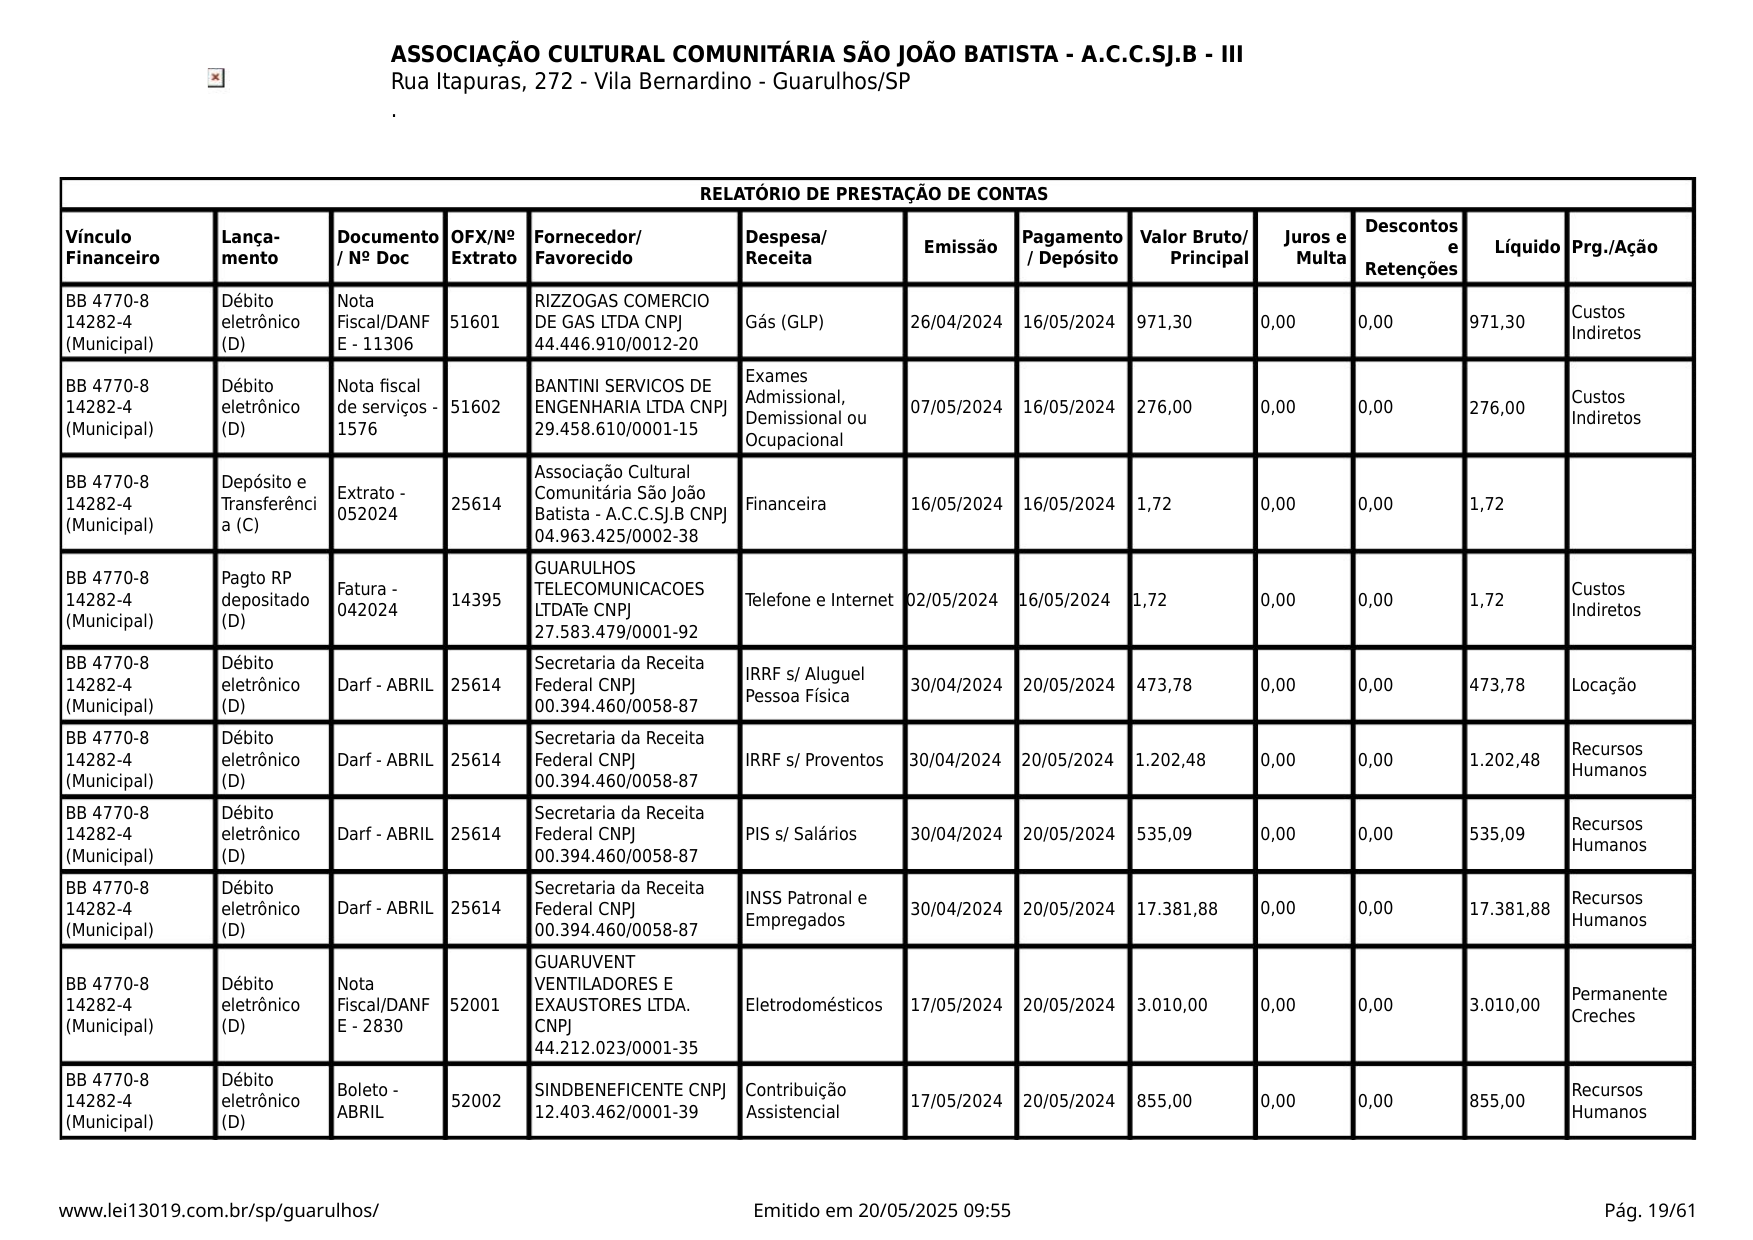

ASSOCIAÇÃO CULTURAL COMUNITÁRIA SÃO JOÃO BATISTA - A.C.C.SJ.B - III
Rua Itapuras, 272 - Vila Bernardino - Guarulhos/SP
.
RELATÓRIO DE PRESTAÇÃO DE CONTAS
Descontos
e
Retenções
Vínculo
Financeiro
Lança-
mento
Documento OFX/Nº Fornecedor/
Despesa/
Receita
Pagamento Valor Bruto/
/ Depósito Principal
Juros e
Multa
Emissão
Líquido Prg./Ação
/ Nº Doc
Extrato Favorecido
BB 4770-8
14282-4
(Municipal)
Débito
eletrônico
(D)
Nota
RIZZOGAS COMERCIO
DE GAS LTDA CNPJ
44.446.910/0012-20
Custos
Indiretos
Fiscal/DANF 51601
E - 11306
Gás (GLP)
26/04/2024 16/05/2024 971,30
07/05/2024 16/05/2024 276,00
0,00
0,00
0,00
971,30
Exames
BB 4770-8
14282-4
(Municipal)
Débito
eletrônico
(D)
Nota ﬁscal
de serviços - 51602
1576
BANTINI SERVICOS DE
ENGENHARIA LTDA CNPJ
29.458.610/0001-15
Admissional,
Demissional ou
Ocupacional
Custos
Indiretos
0,00
0,00
0,00
276,00
1,72
Associação Cultural
Comunitária São João
Batista - A.C.C.SJ.B CNPJ
04.963.425/0002-38
BB 4770-8
14282-4
(Municipal)
Depósito e
Transferênci
a (C)
Extrato -
052024
25614
14395
Financeira
16/05/2024 16/05/2024 1,72
0,00
0,00
GUARULHOS
TELECOMUNICACOES
LTDATe CNPJ
BB 4770-8
14282-4
(Municipal)
Pagto RP
depositado
(D)
Fatura -
042024
Custos
Indiretos
Telefone e Internet 02/05/2024 16/05/2024 1,72
IRRF s/ Aluguel
1,72
27.583.479/0001-92
BB 4770-8
14282-4
(Municipal)
Débito
eletrônico
(D)
Secretaria da Receita
Federal CNPJ
00.394.460/0058-87
Darf - ABRIL 25614
Darf - ABRIL 25614
Darf - ABRIL 25614
Darf - ABRIL 25614
30/04/2024 20/05/2024 473,78
0,00
0,00
0,00
0,00
0,00
0,00
0,00
0,00
473,78
Locação
Pessoa Física
BB 4770-8
14282-4
(Municipal)
Débito
eletrônico
(D)
Secretaria da Receita
Federal CNPJ
00.394.460/0058-87
Recursos
Humanos
IRRF s/ Proventos 30/04/2024 20/05/2024 1.202,48
1.202,48
535,09
BB 4770-8
14282-4
(Municipal)
Débito
eletrônico
(D)
Secretaria da Receita
Federal CNPJ
00.394.460/0058-87
Recursos
Humanos
PIS s/ Salários
30/04/2024 20/05/2024 535,09
30/04/2024 20/05/2024 17.381,88
BB 4770-8
14282-4
(Municipal)
Débito
eletrônico
(D)
Secretaria da Receita
Federal CNPJ
00.394.460/0058-87
INSS Patronal e
Empregados
Recursos
Humanos
17.381,88
GUARUVENT
BB 4770-8
14282-4
(Municipal)
Débito
eletrônico
(D)
Nota
VENTILADORES E
EXAUSTORES LTDA.
CNPJ
Permanente
Creches
Fiscal/DANF 52001
E - 2830
Eletrodomésticos
17/05/2024 20/05/2024 3.010,00
17/05/2024 20/05/2024 855,00
0,00
0,00
0,00
0,00
3.010,00
855,00
44.212.023/0001-35
BB 4770-8
14282-4
(Municipal)
Débito
eletrônico
(D)
Boleto -
ABRIL
SINDBENEFICENTE CNPJ Contribuição
12.403.462/0001-39 Assistencial
Recursos
Humanos
52002
www.lei13019.com.br/sp/guarulhos/
Emitido em 20/05/2025 09:55
Pág. 19/61